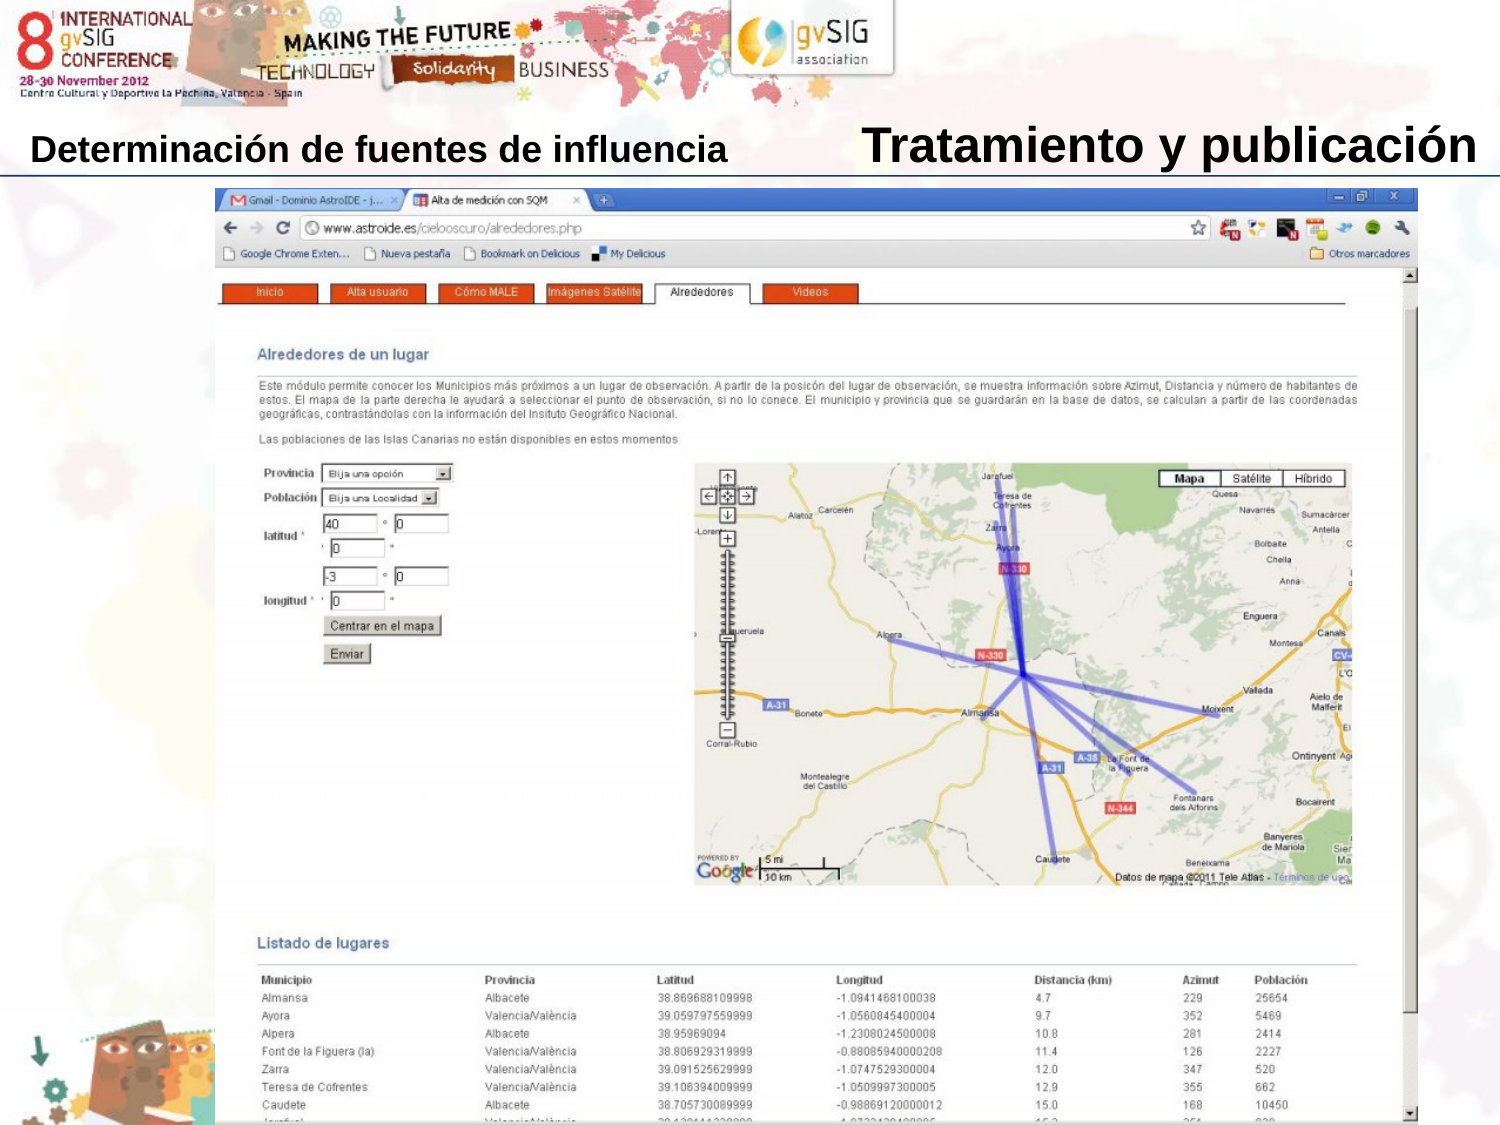

Tratamiento y publicación
Determinación de fuentes de influencia